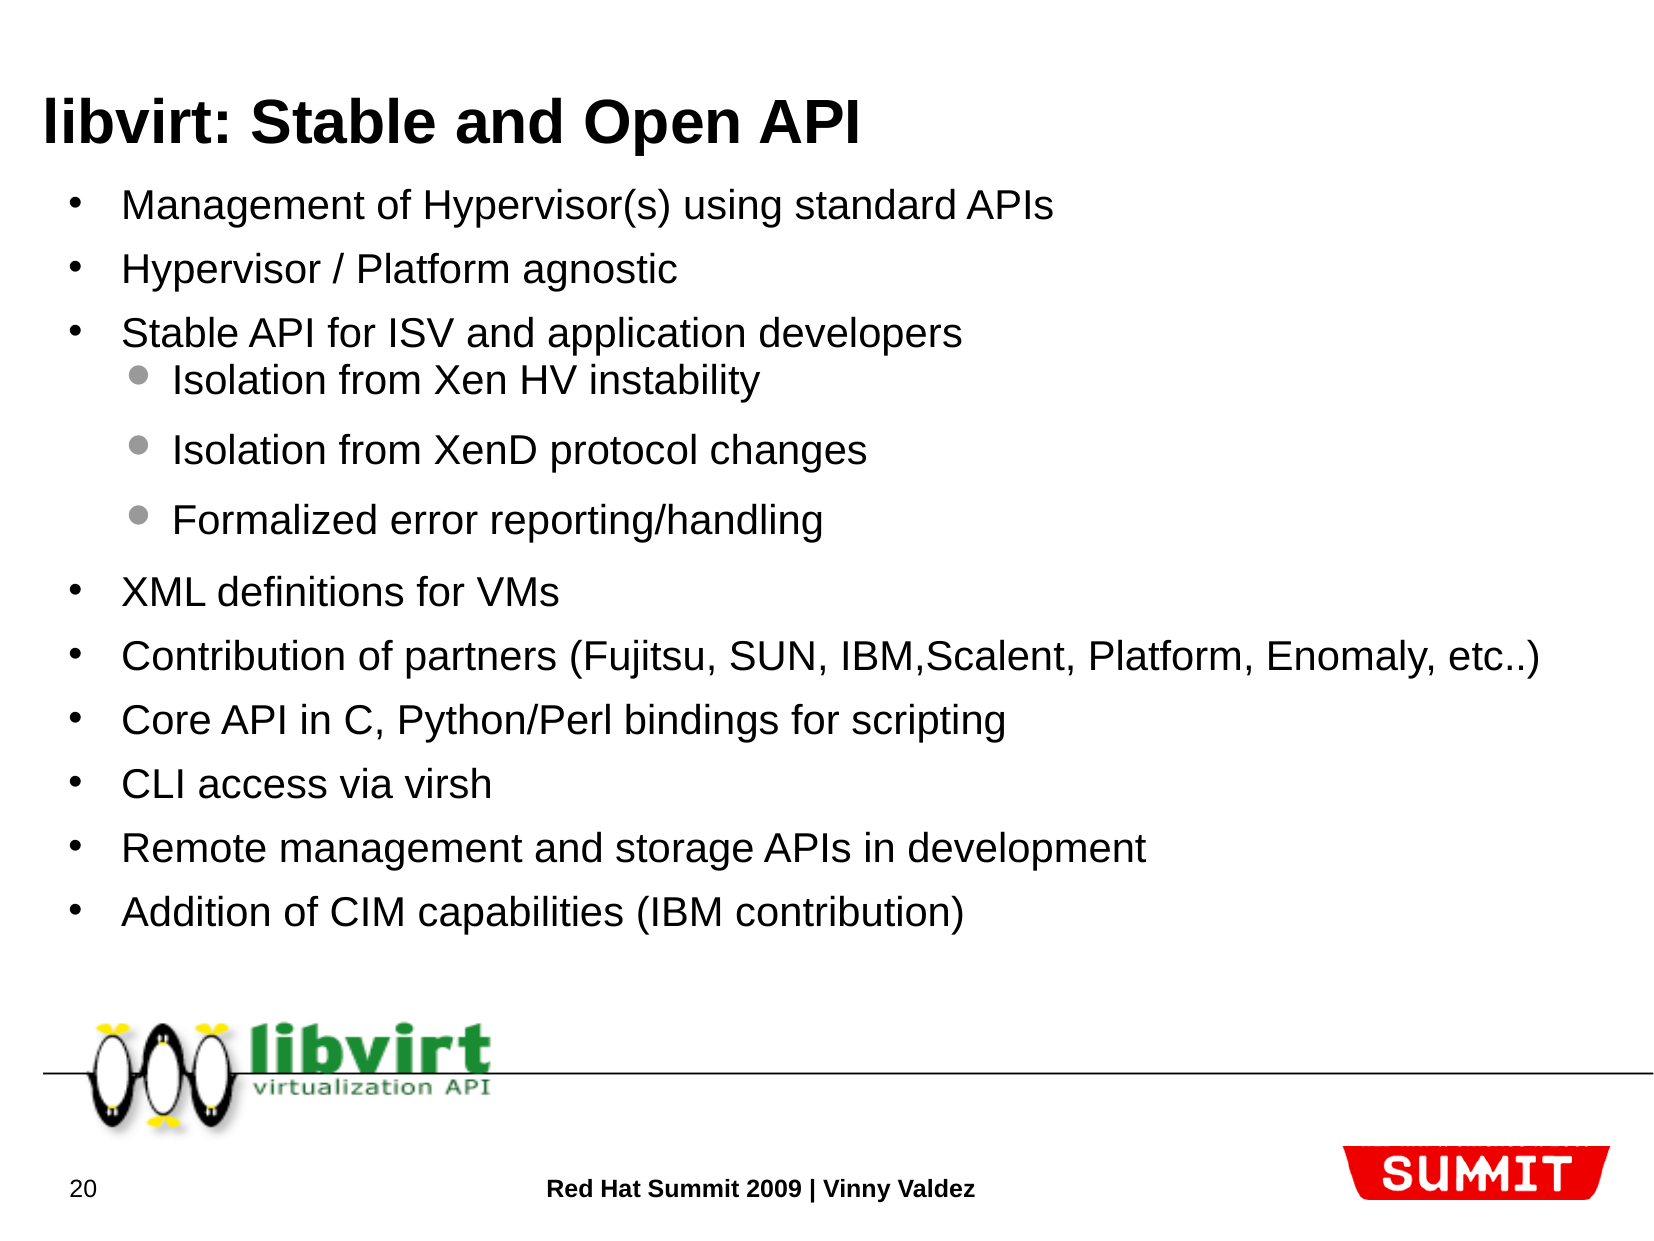

# libvirt: Stable and Open API
Management of Hypervisor(s) using standard APIs
Hypervisor / Platform agnostic
Stable API for ISV and application developers
Isolation from Xen HV instability
Isolation from XenD protocol changes
Formalized error reporting/handling
XML definitions for VMs
Contribution of partners (Fujitsu, SUN, IBM,Scalent, Platform, Enomaly, etc..)
Core API in C, Python/Perl bindings for scripting
CLI access via virsh
Remote management and storage APIs in development
Addition of CIM capabilities (IBM contribution)